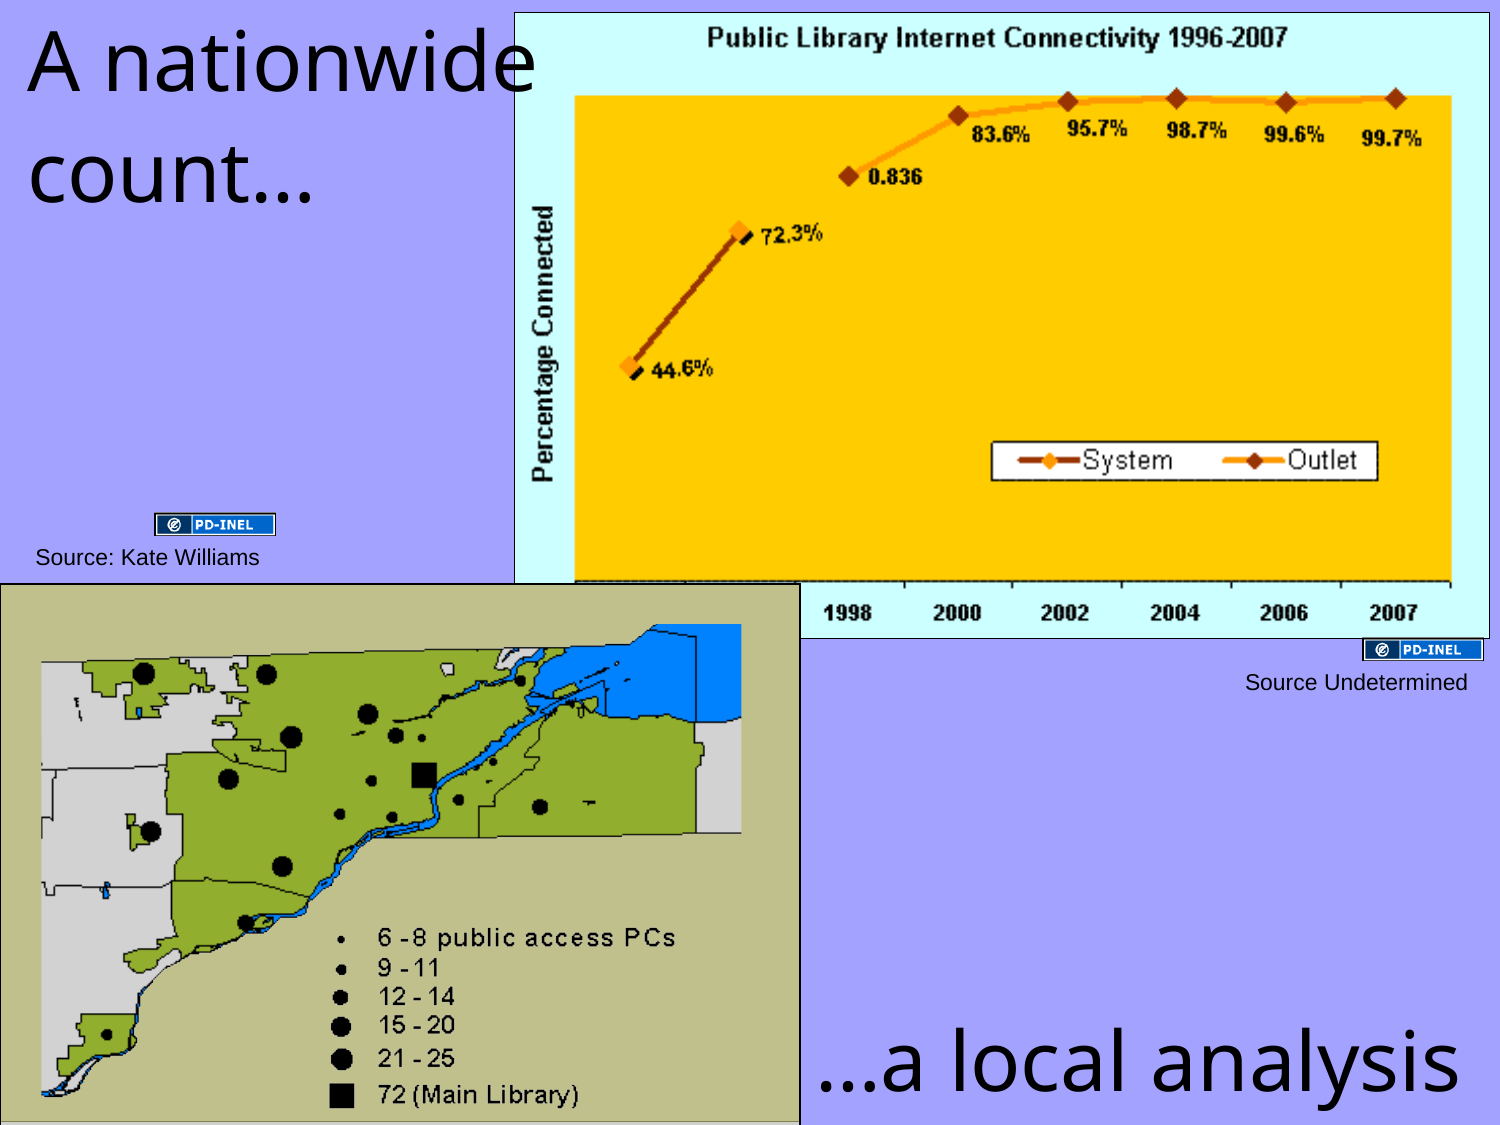

# A nationwide
count…
Source: Kate Williams
Source Undetermined
…a local analysis